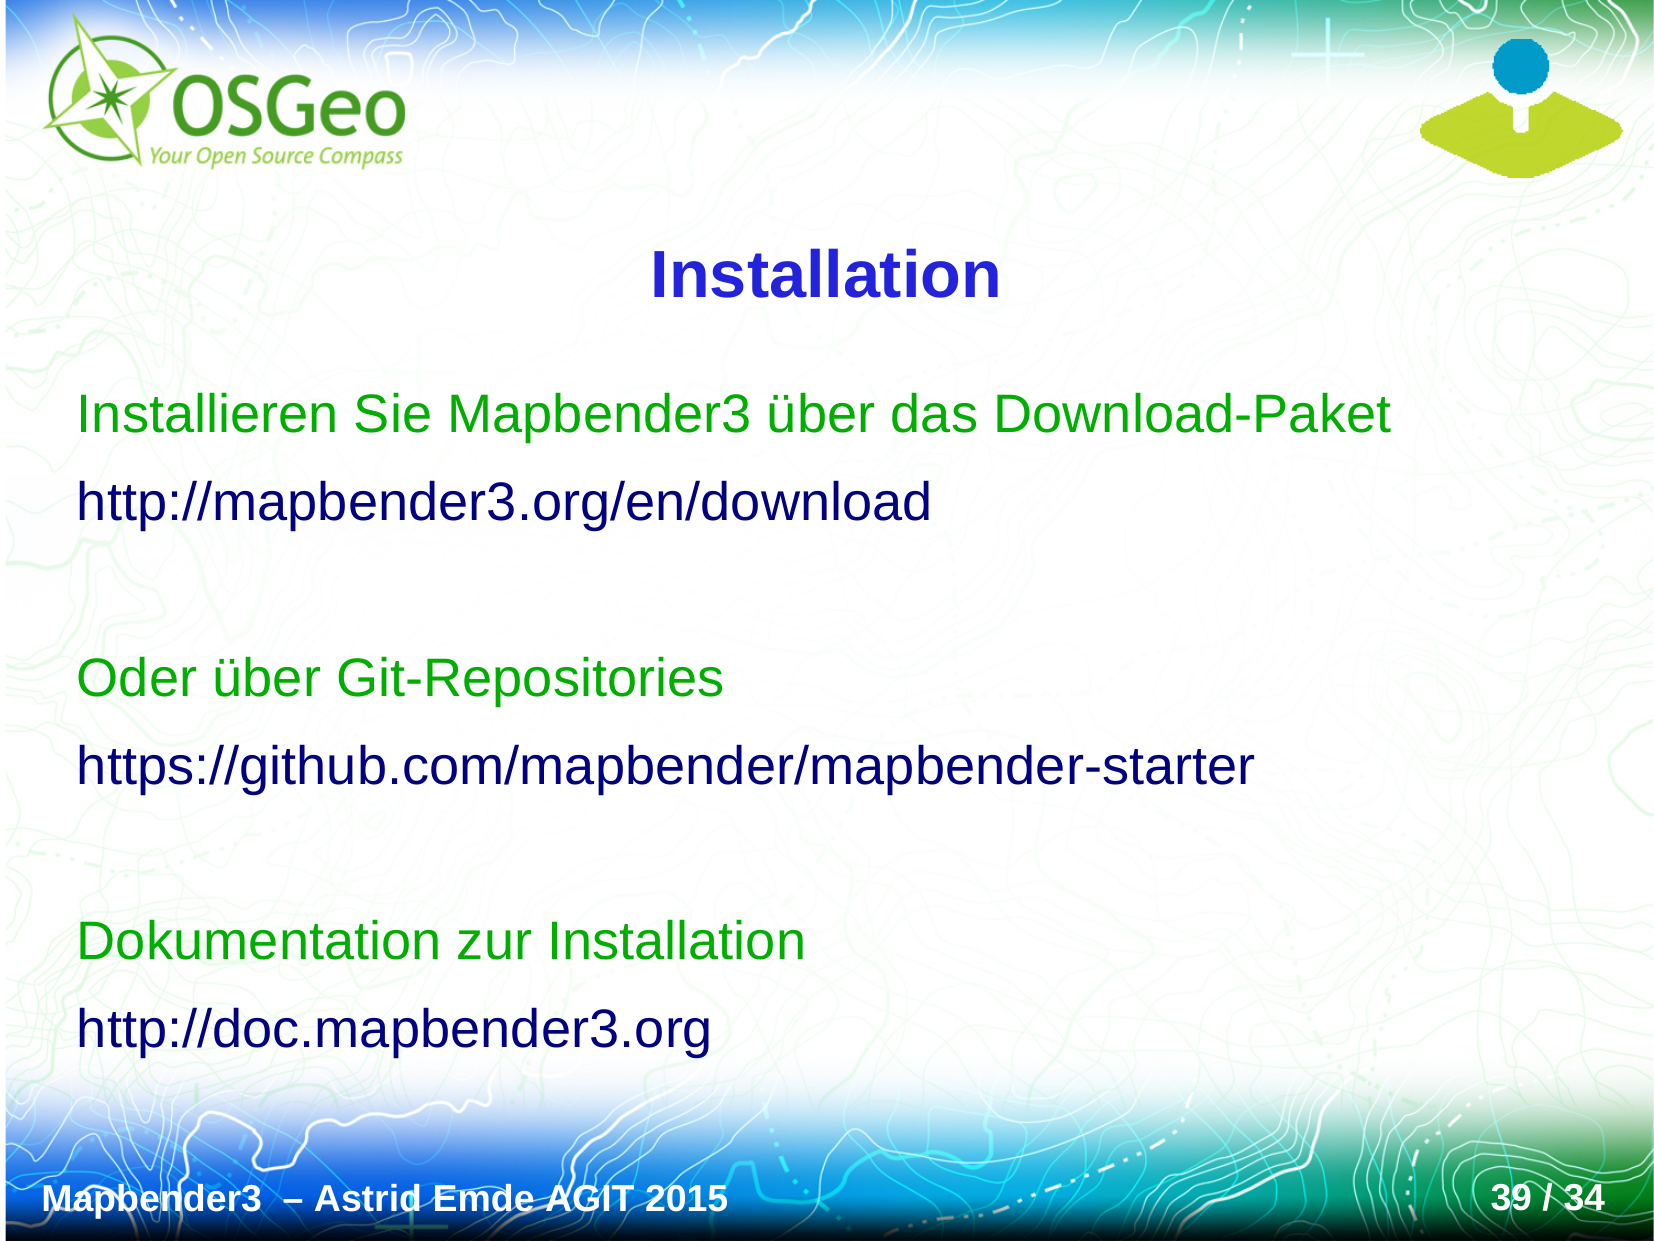

# Installation
Installieren Sie Mapbender3 über das Download-Paket
http://mapbender3.org/en/download
Oder über Git-Repositories
https://github.com/mapbender/mapbender-starter
Dokumentation zur Installation
http://doc.mapbender3.org